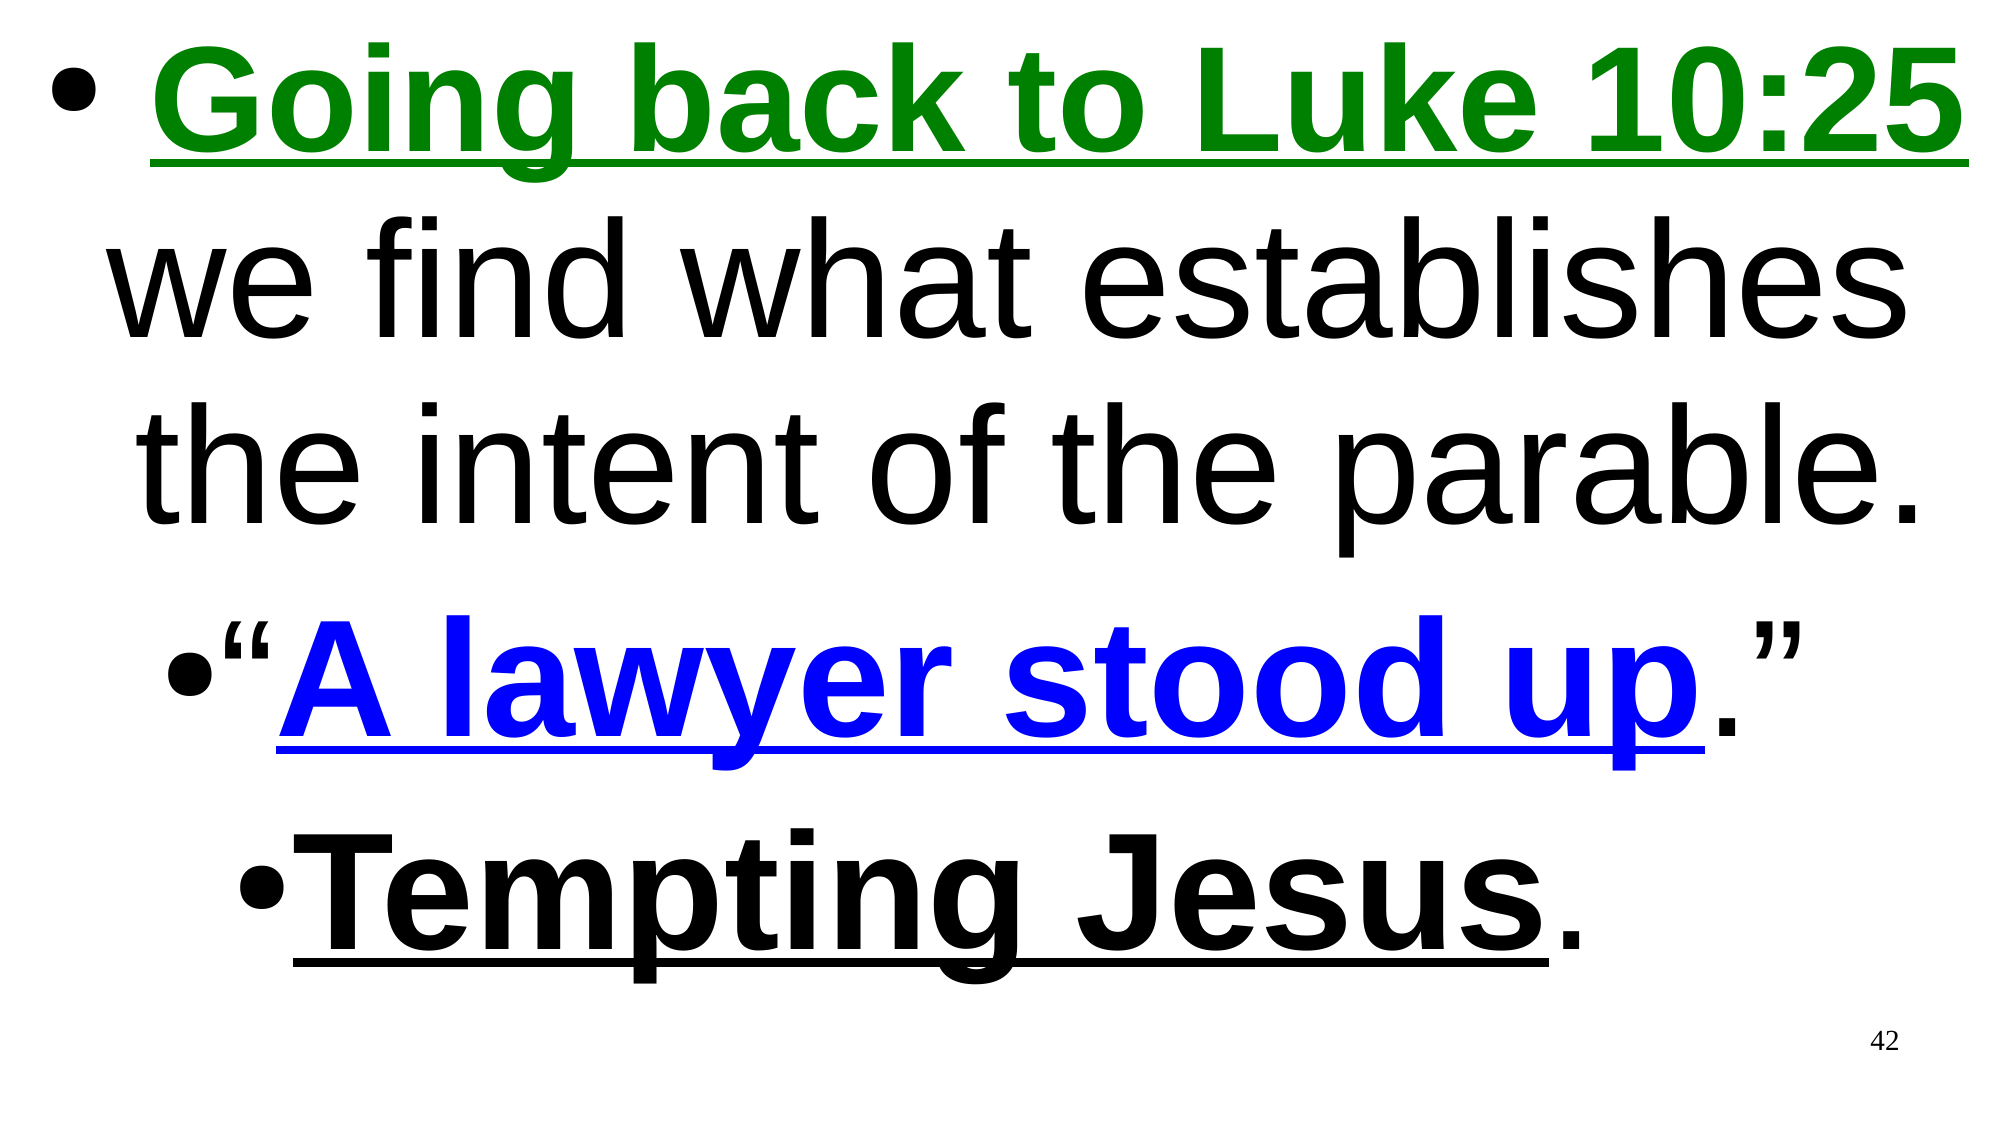

# Going back to Luke 10:25 we find what establishes the intent of the parable.
“A lawyer stood up.”
Tempting Jesus.
42